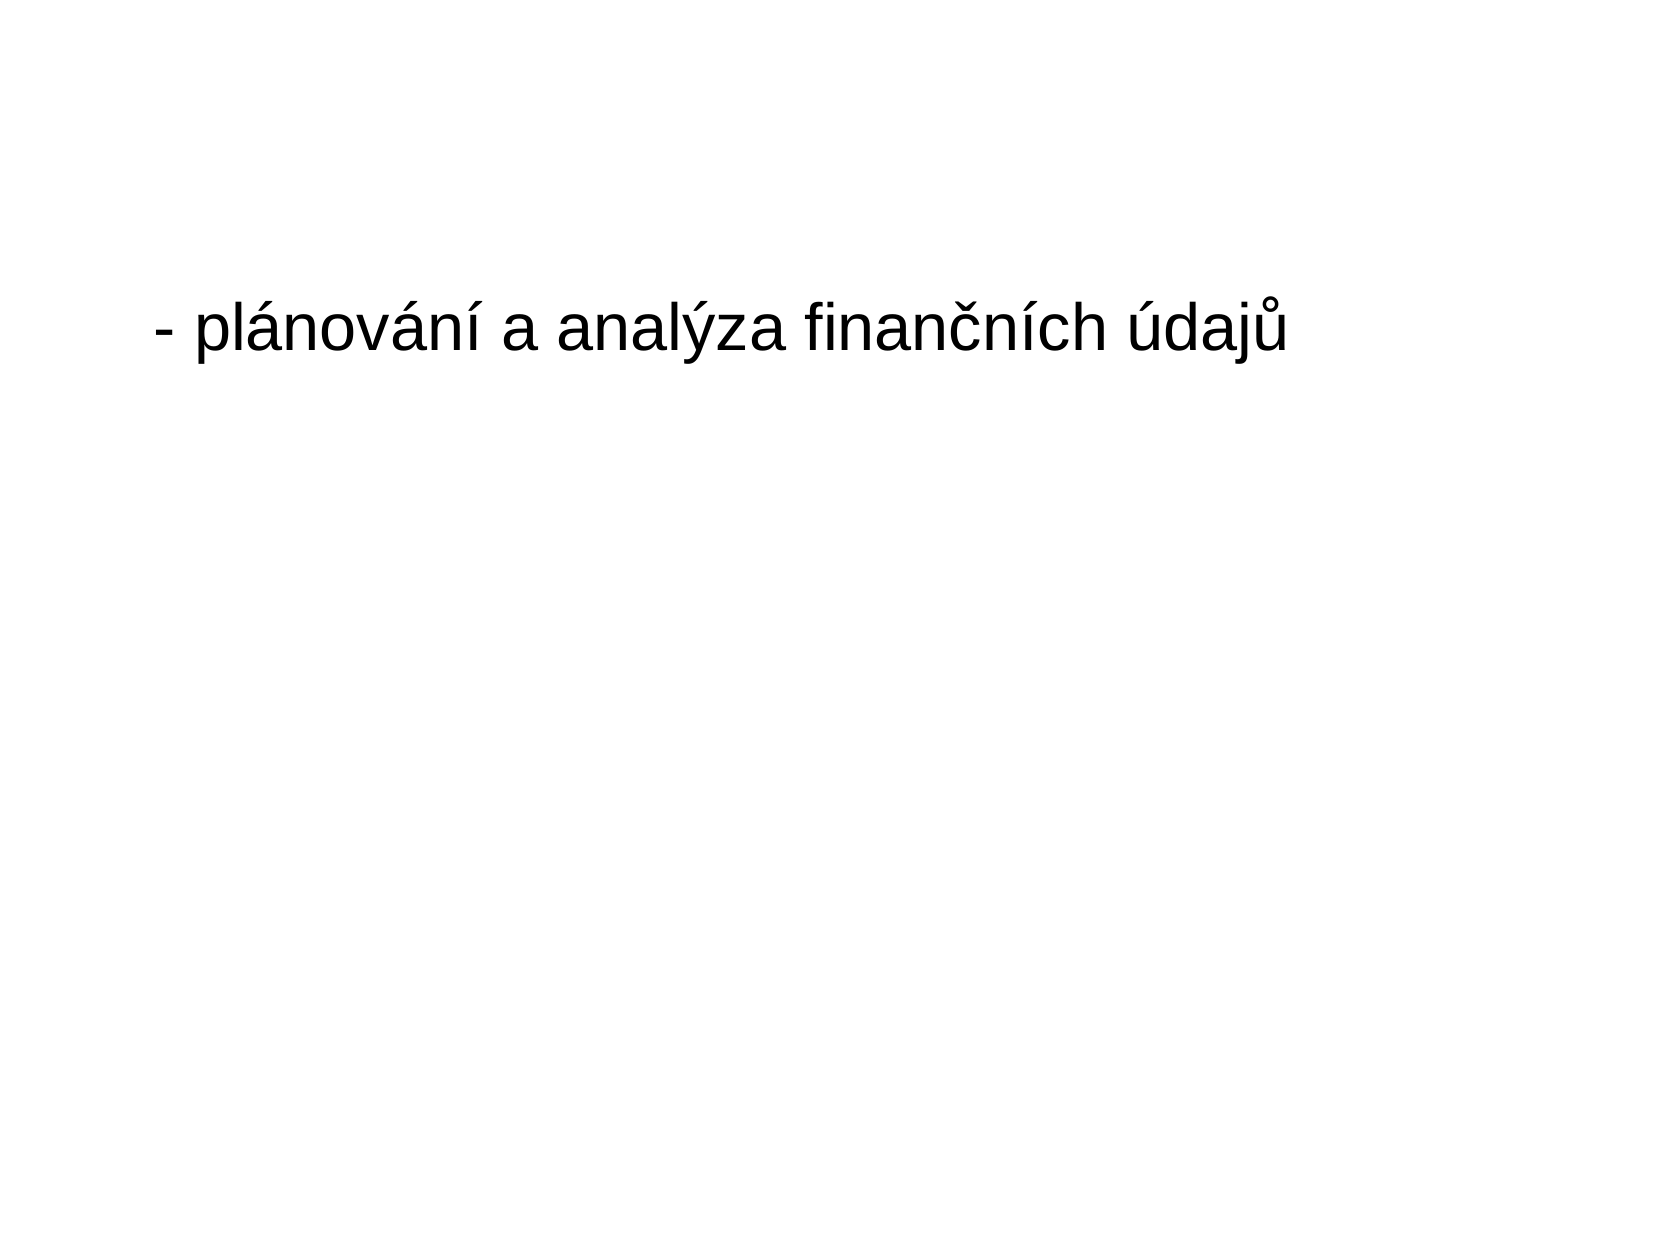

#
- plánování a analýza finančních údajů